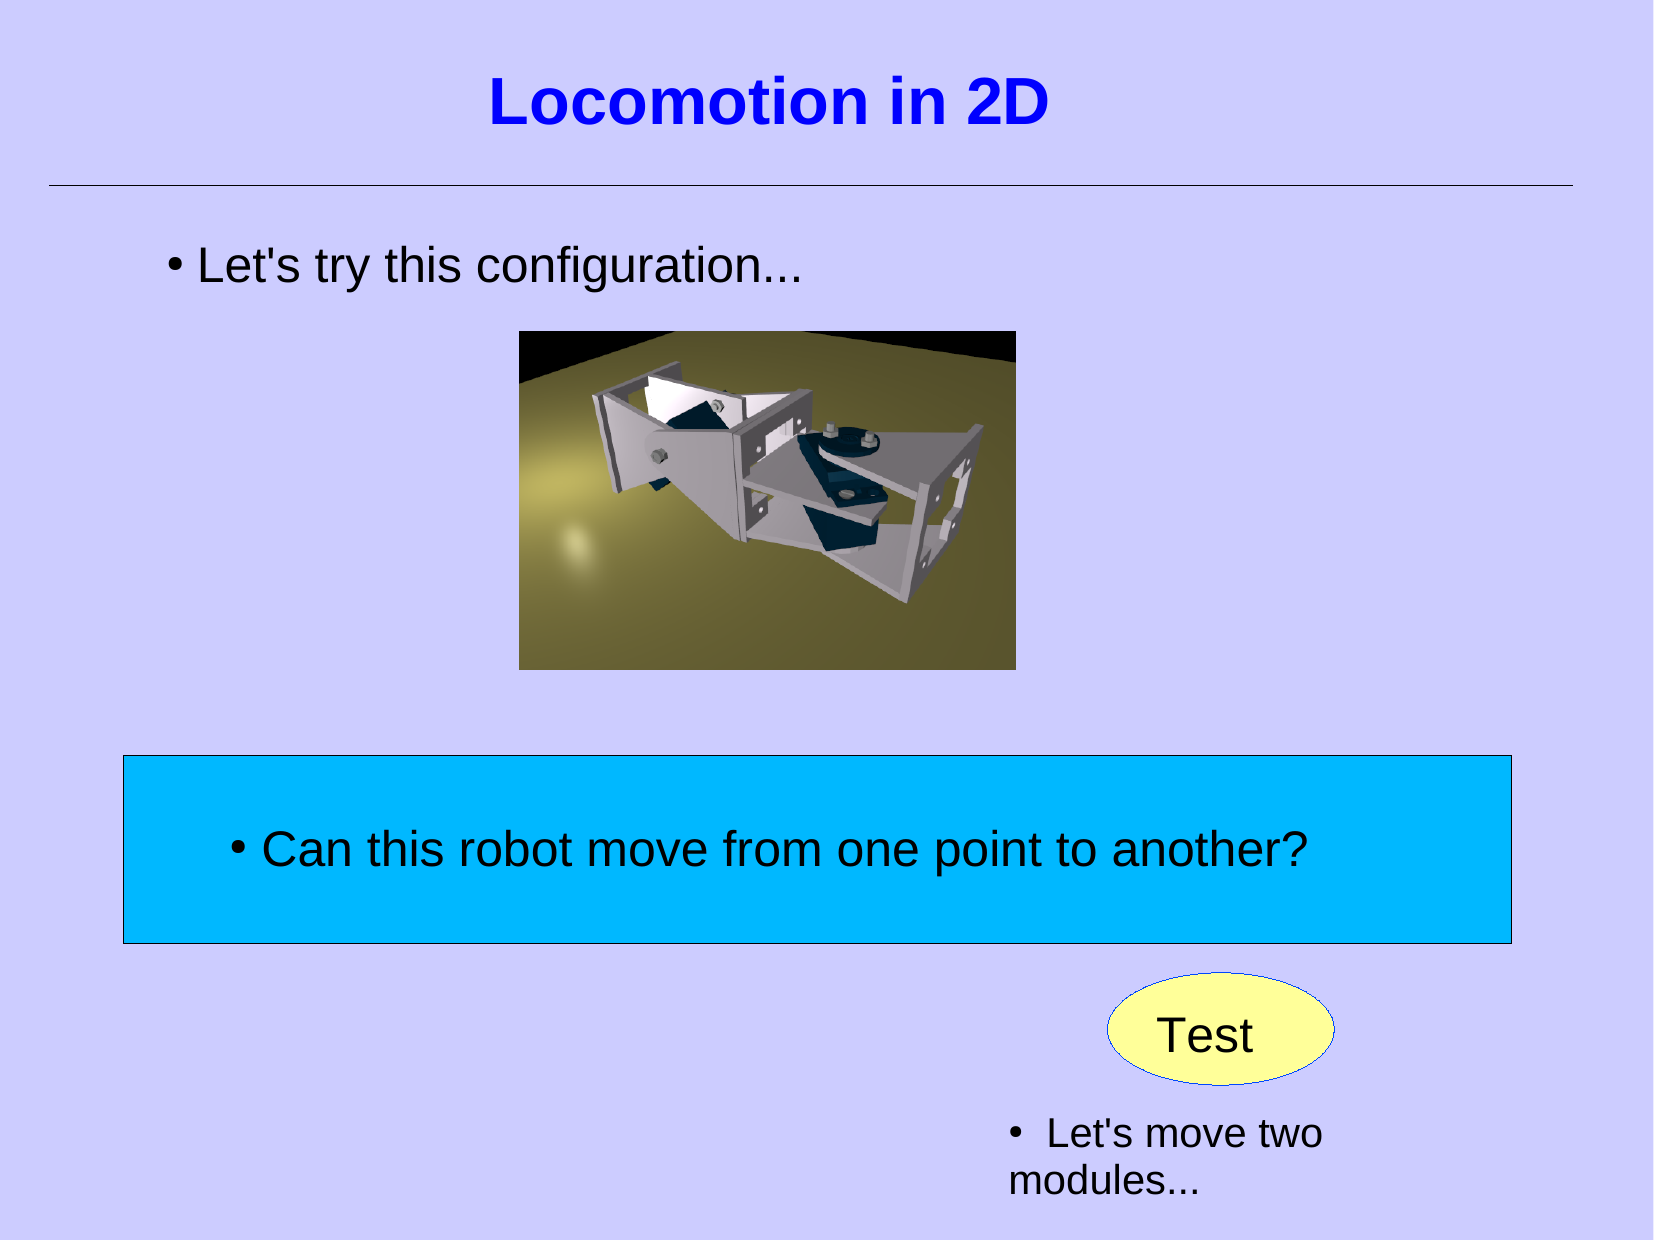

# Locomotion in 2D
 Let's try this configuration...
 Can this robot move from one point to another?
Test
 Let's move two modules...